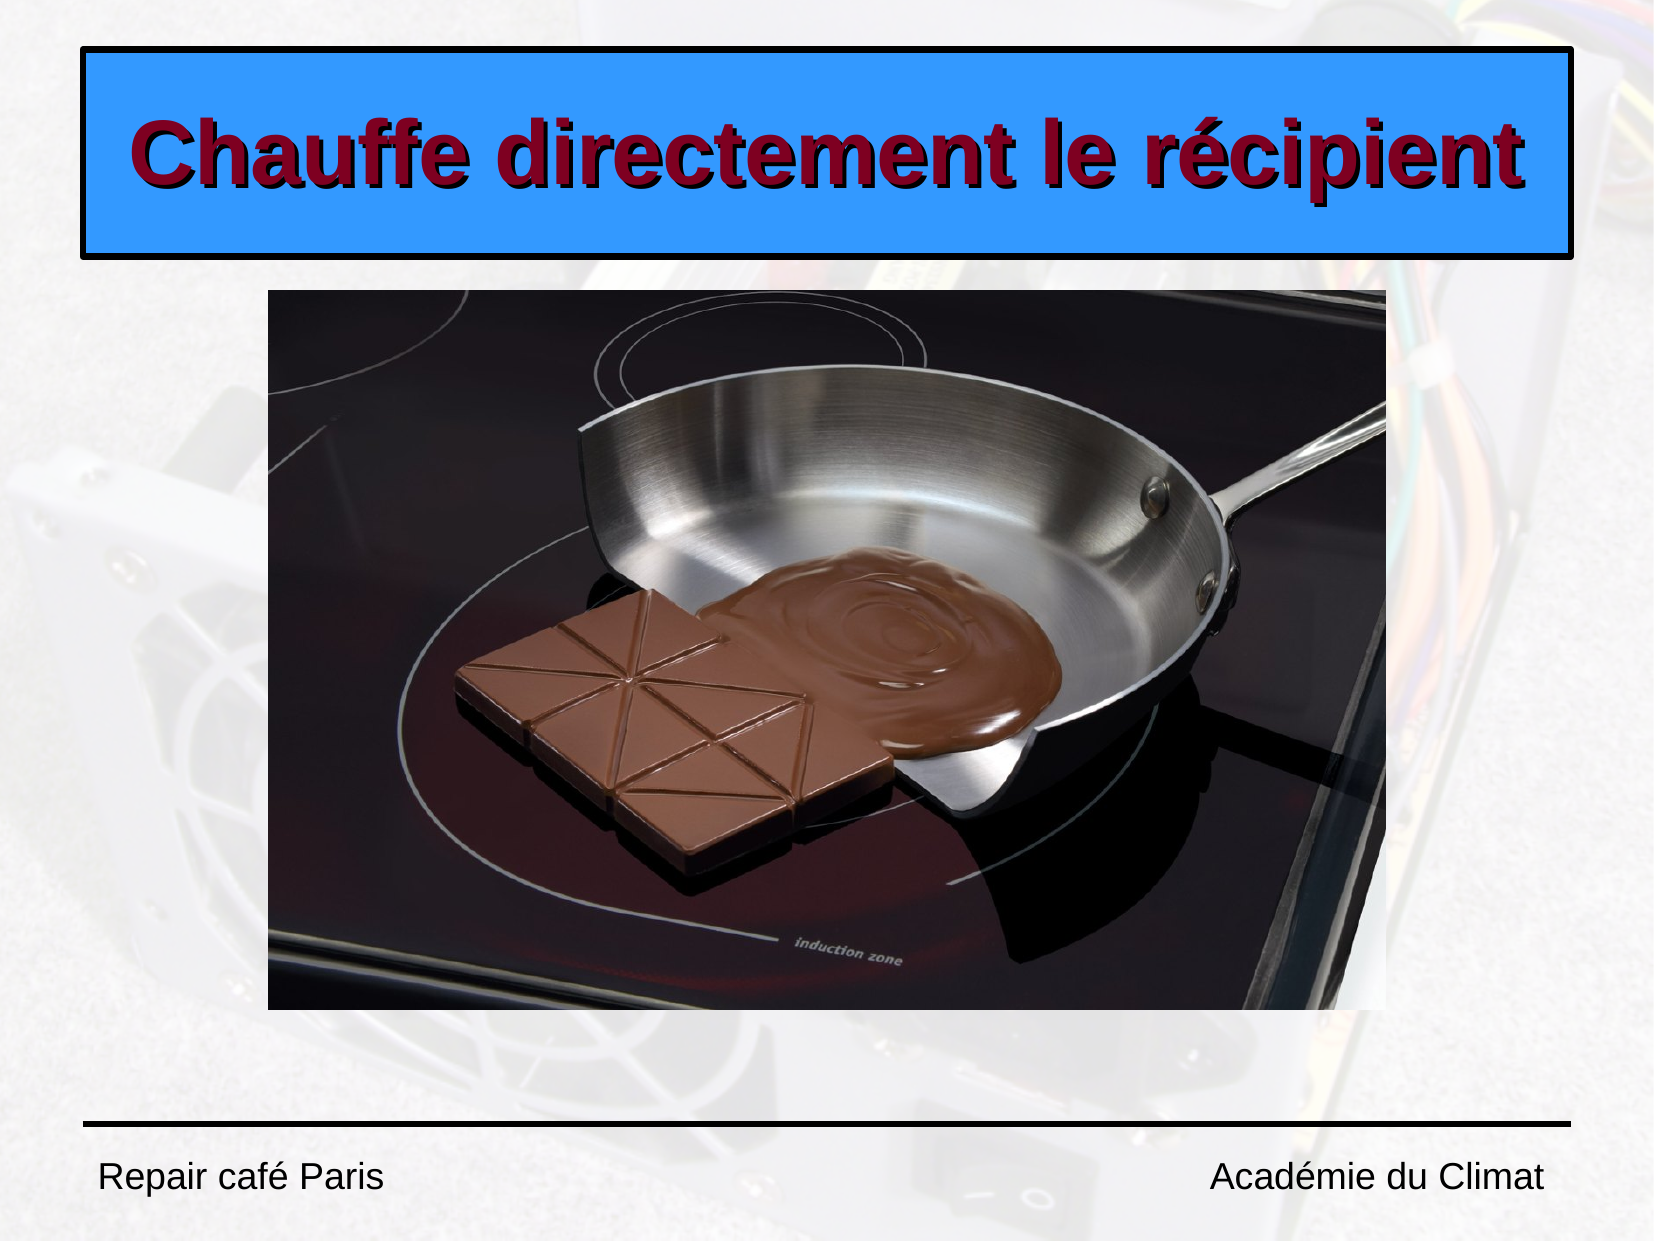

# Chauffe directement le récipient
Repair café Paris	Académie du Climat